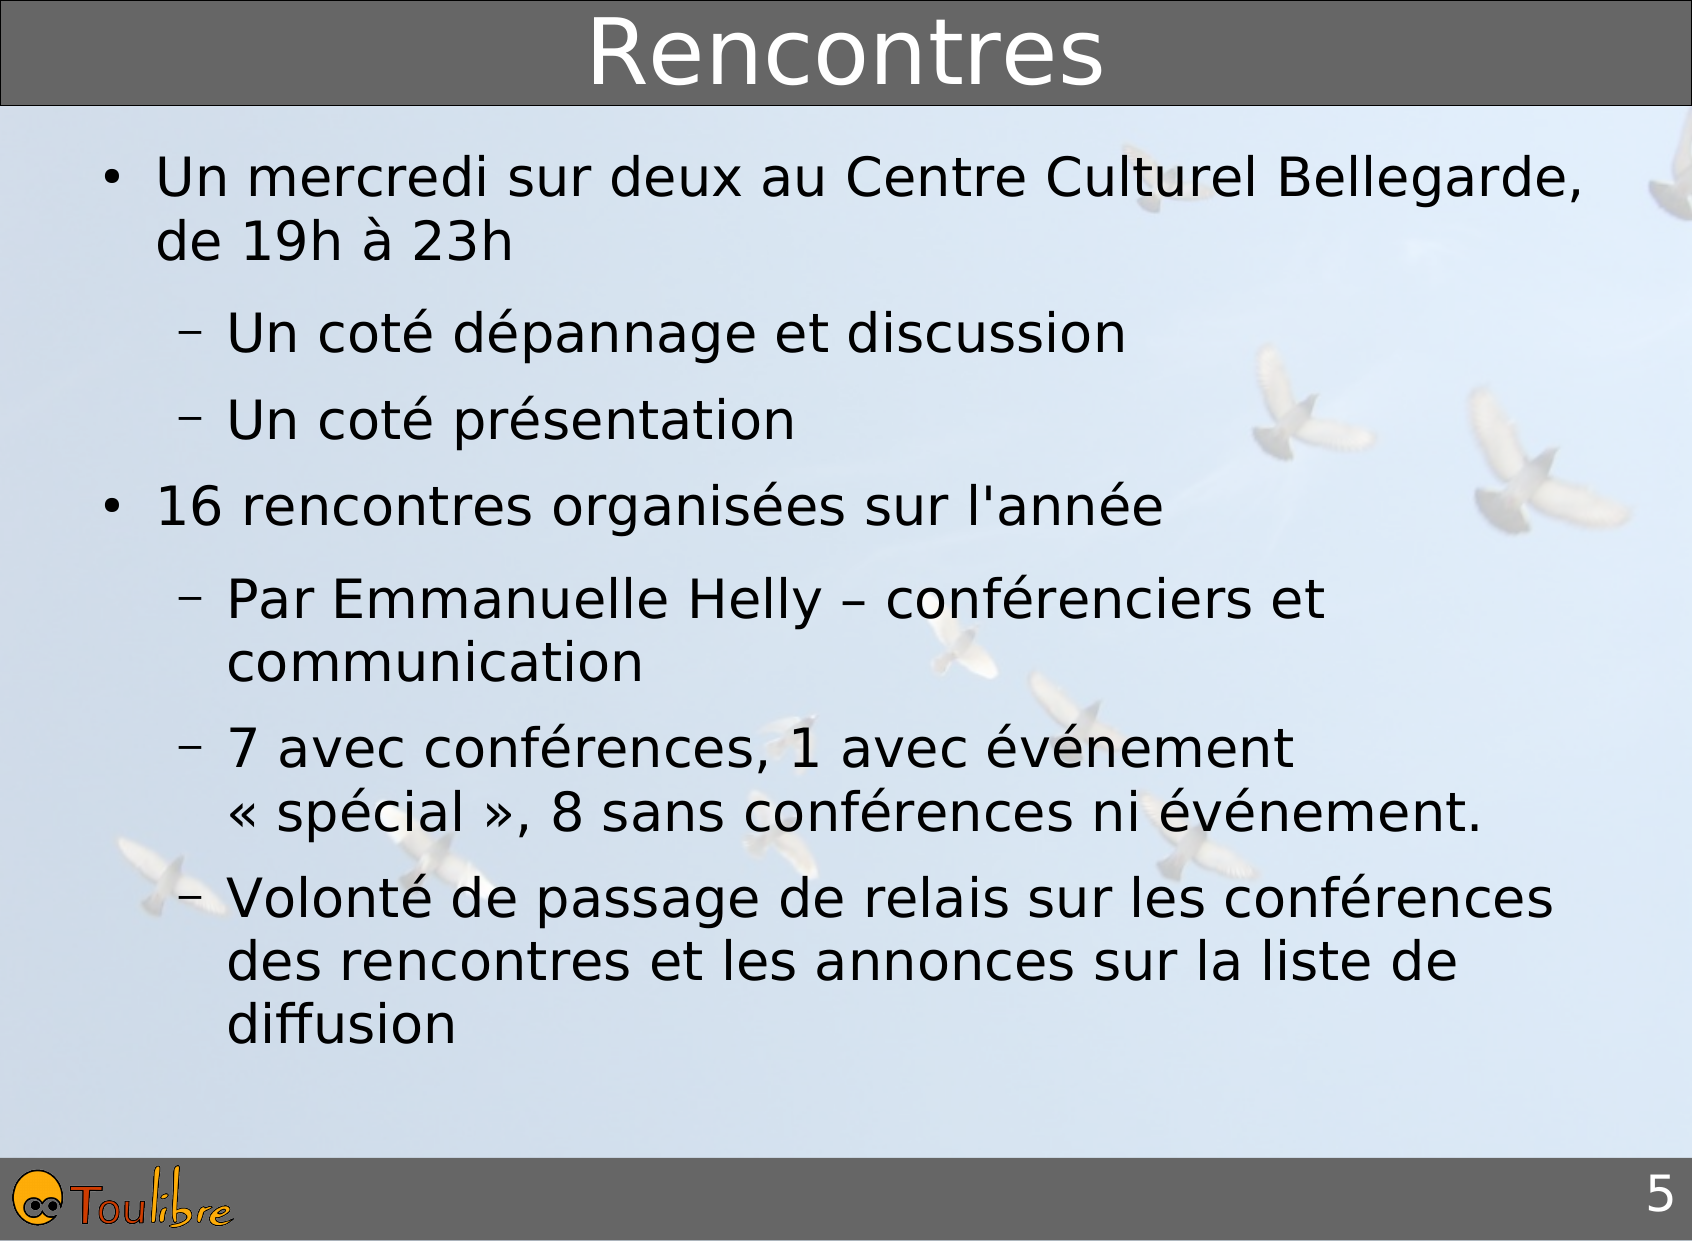

# Rencontres
Un mercredi sur deux au Centre Culturel Bellegarde, de 19h à 23h
Un coté dépannage et discussion
Un coté présentation
16 rencontres organisées sur l'année
Par Emmanuelle Helly – conférenciers et communication
7 avec conférences, 1 avec événement « spécial », 8 sans conférences ni événement.
Volonté de passage de relais sur les conférences des rencontres et les annonces sur la liste de diffusion